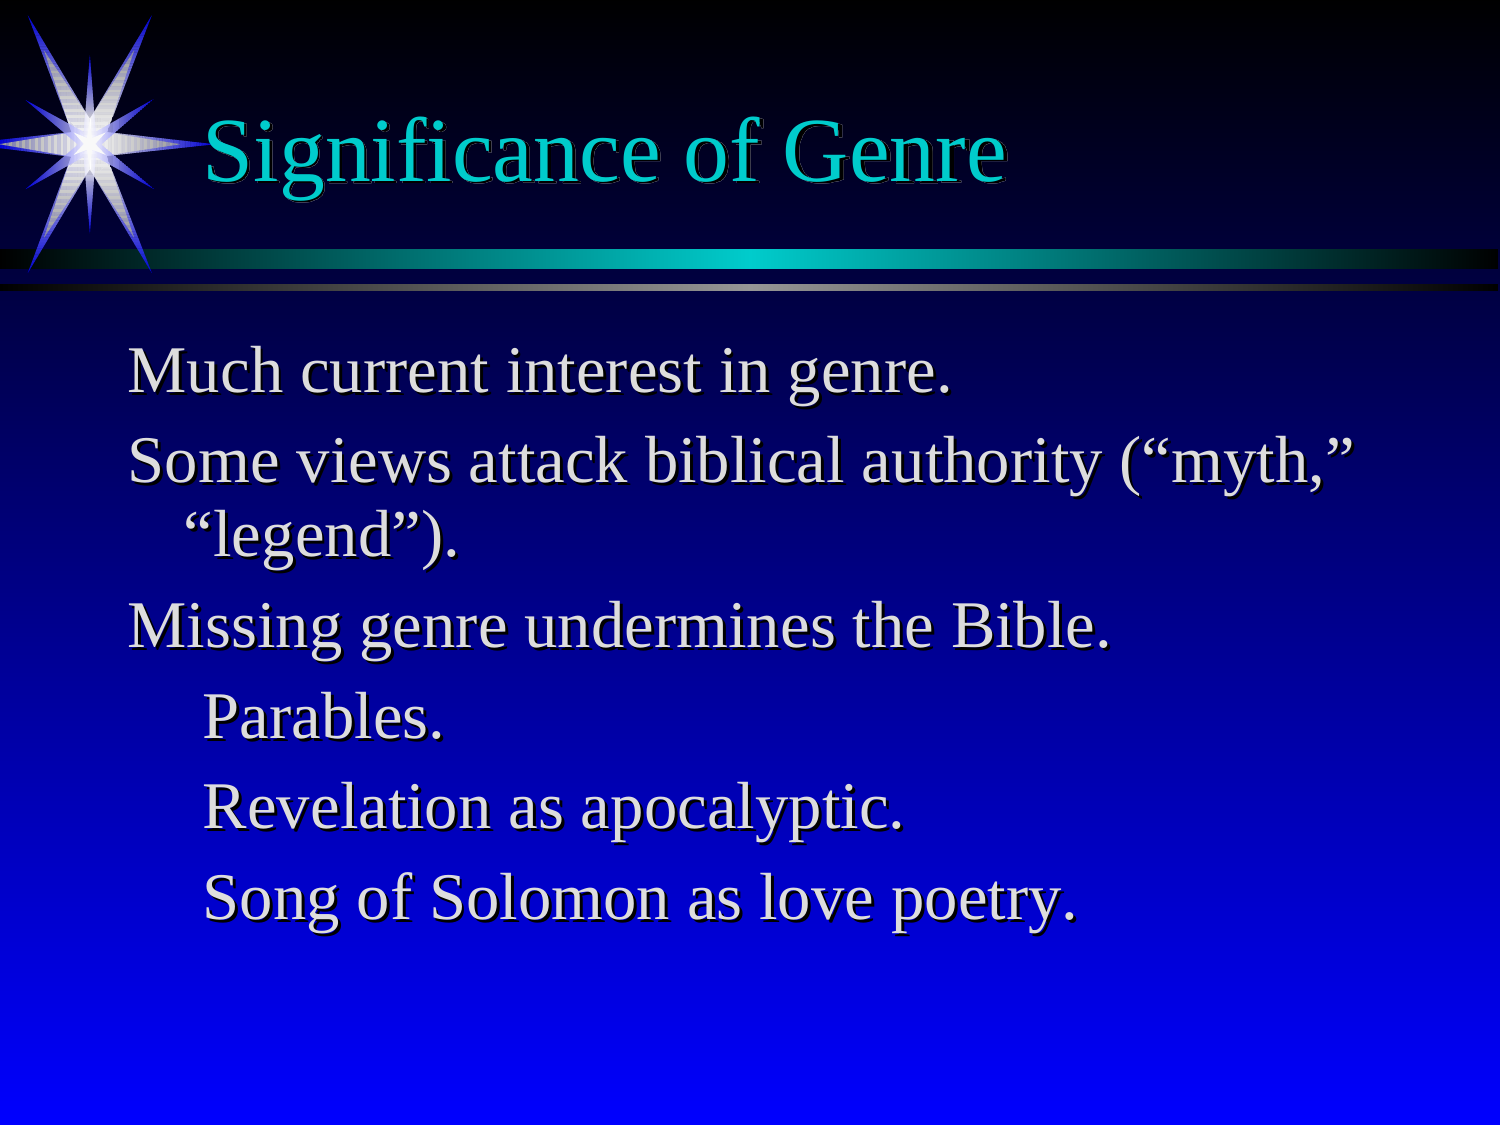

# Significance of Genre
Much current interest in genre.
Some views attack biblical authority (“myth,” “legend”).
Missing genre undermines the Bible.
Parables.
Revelation as apocalyptic.
Song of Solomon as love poetry.